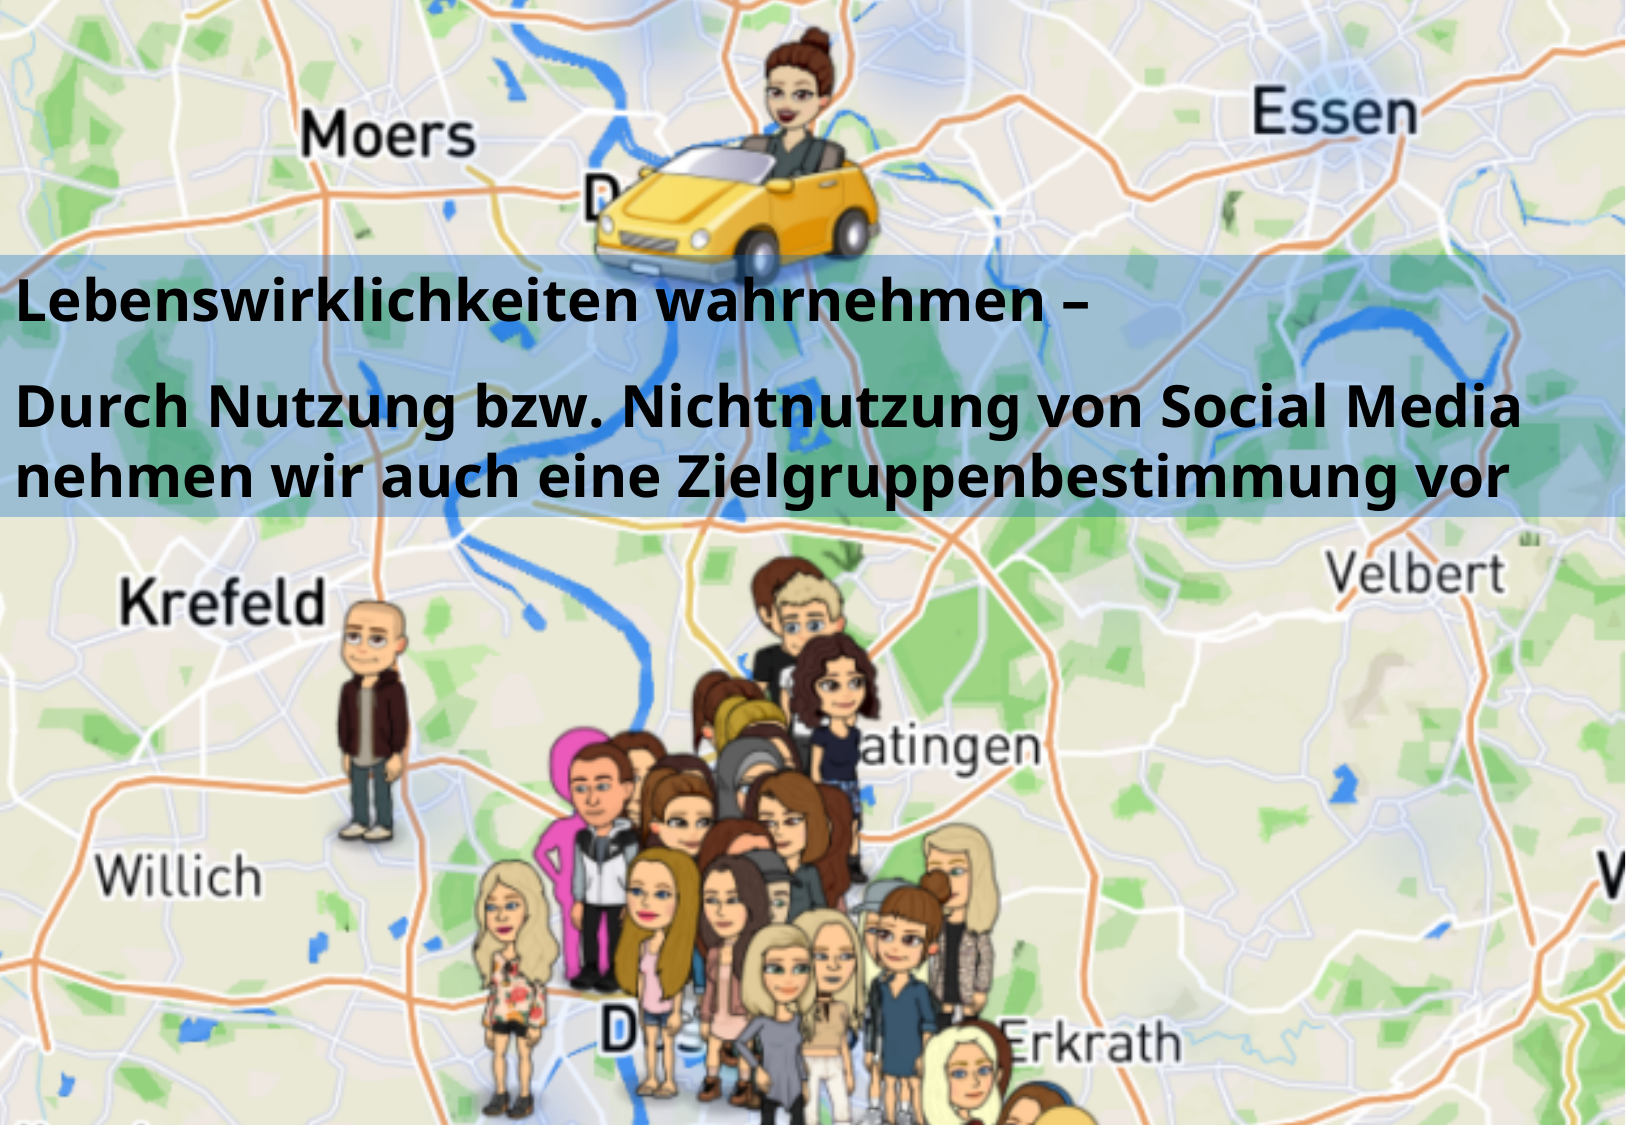

#
Lebenswirklichkeiten wahrnehmen –
Durch Nutzung bzw. Nichtnutzung von Social Media nehmen wir auch eine Zielgruppenbestimmung vor